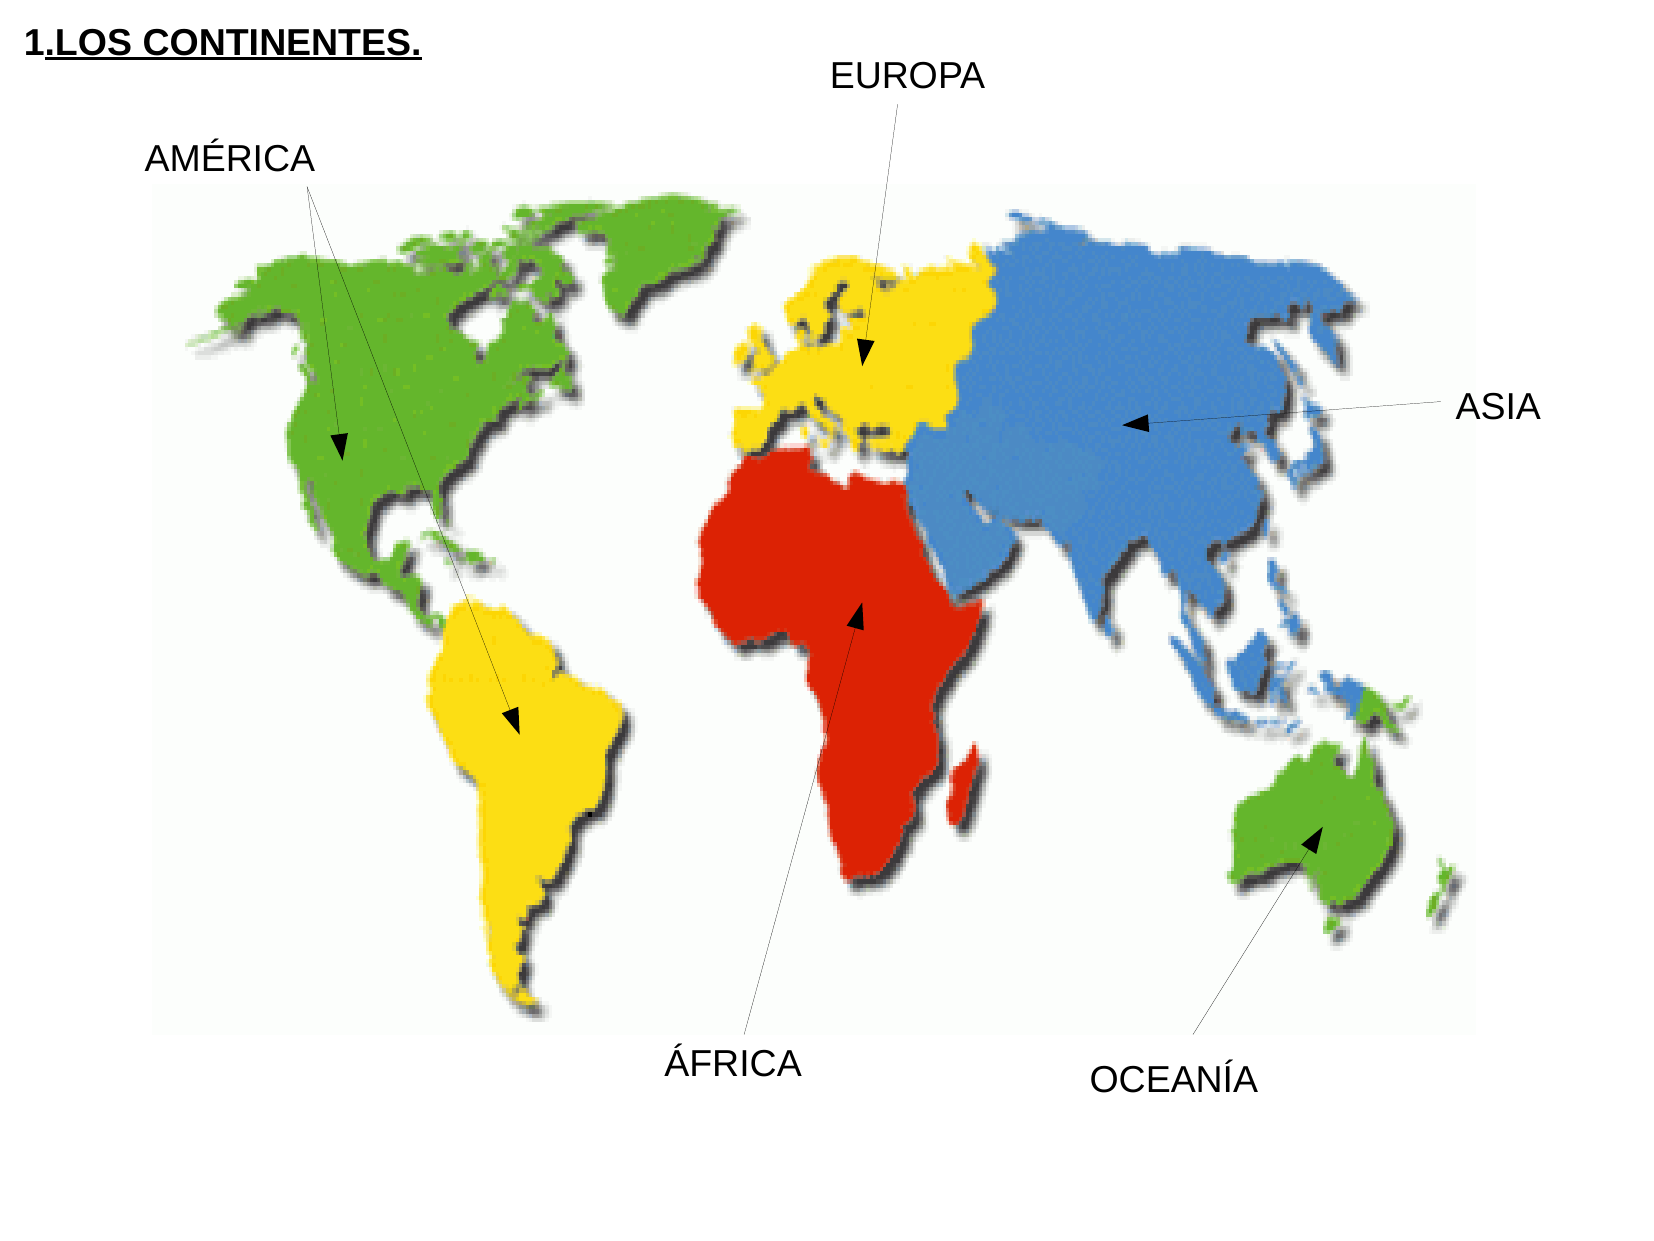

1.LOS CONTINENTES.
EUROPA
AMÉRICA
ASIA
ÁFRICA
OCEANÍA